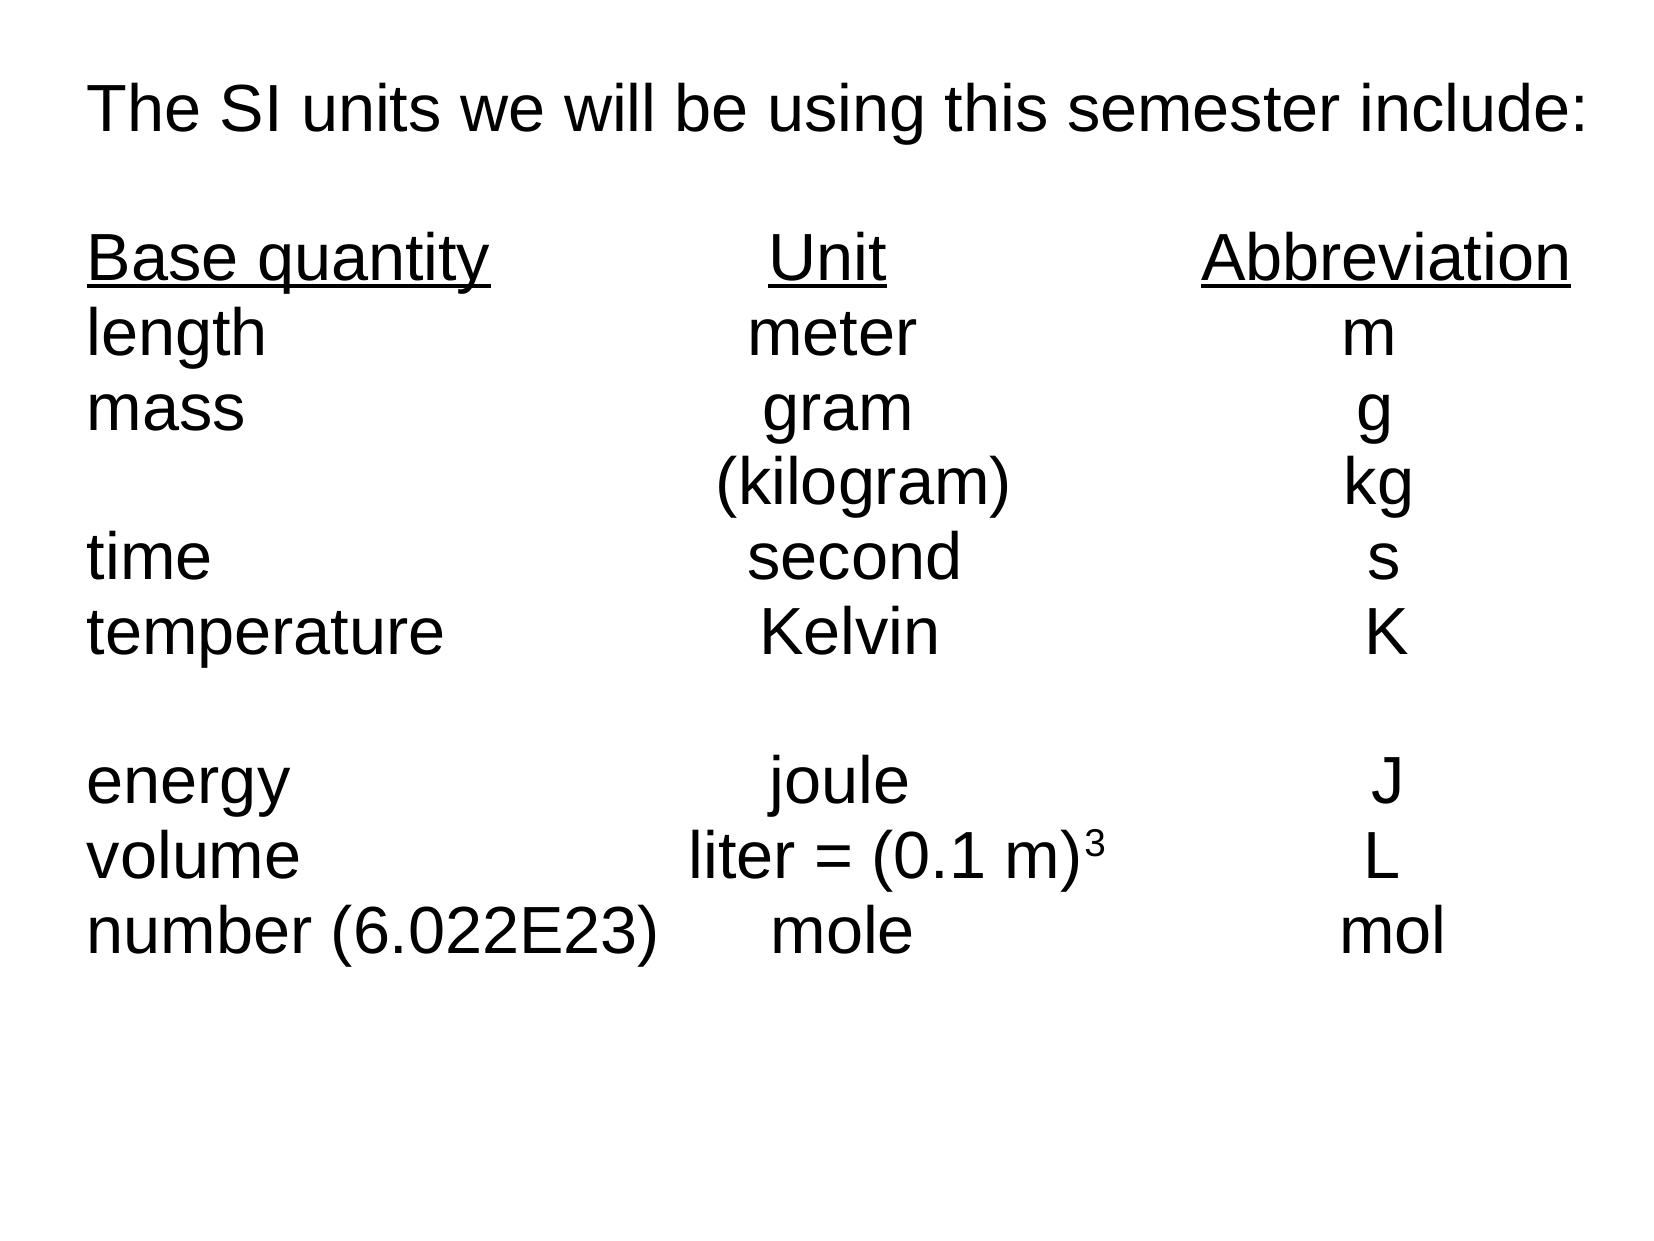

# The SI units we will be using this semester include:
Base quantity Unit Abbreviation
length meter m
mass gram g
 (kilogram) kg
time second s
temperature Kelvin K
energy joule J
volume liter = (0.1 m)3 L
number (6.022E23) mole mol